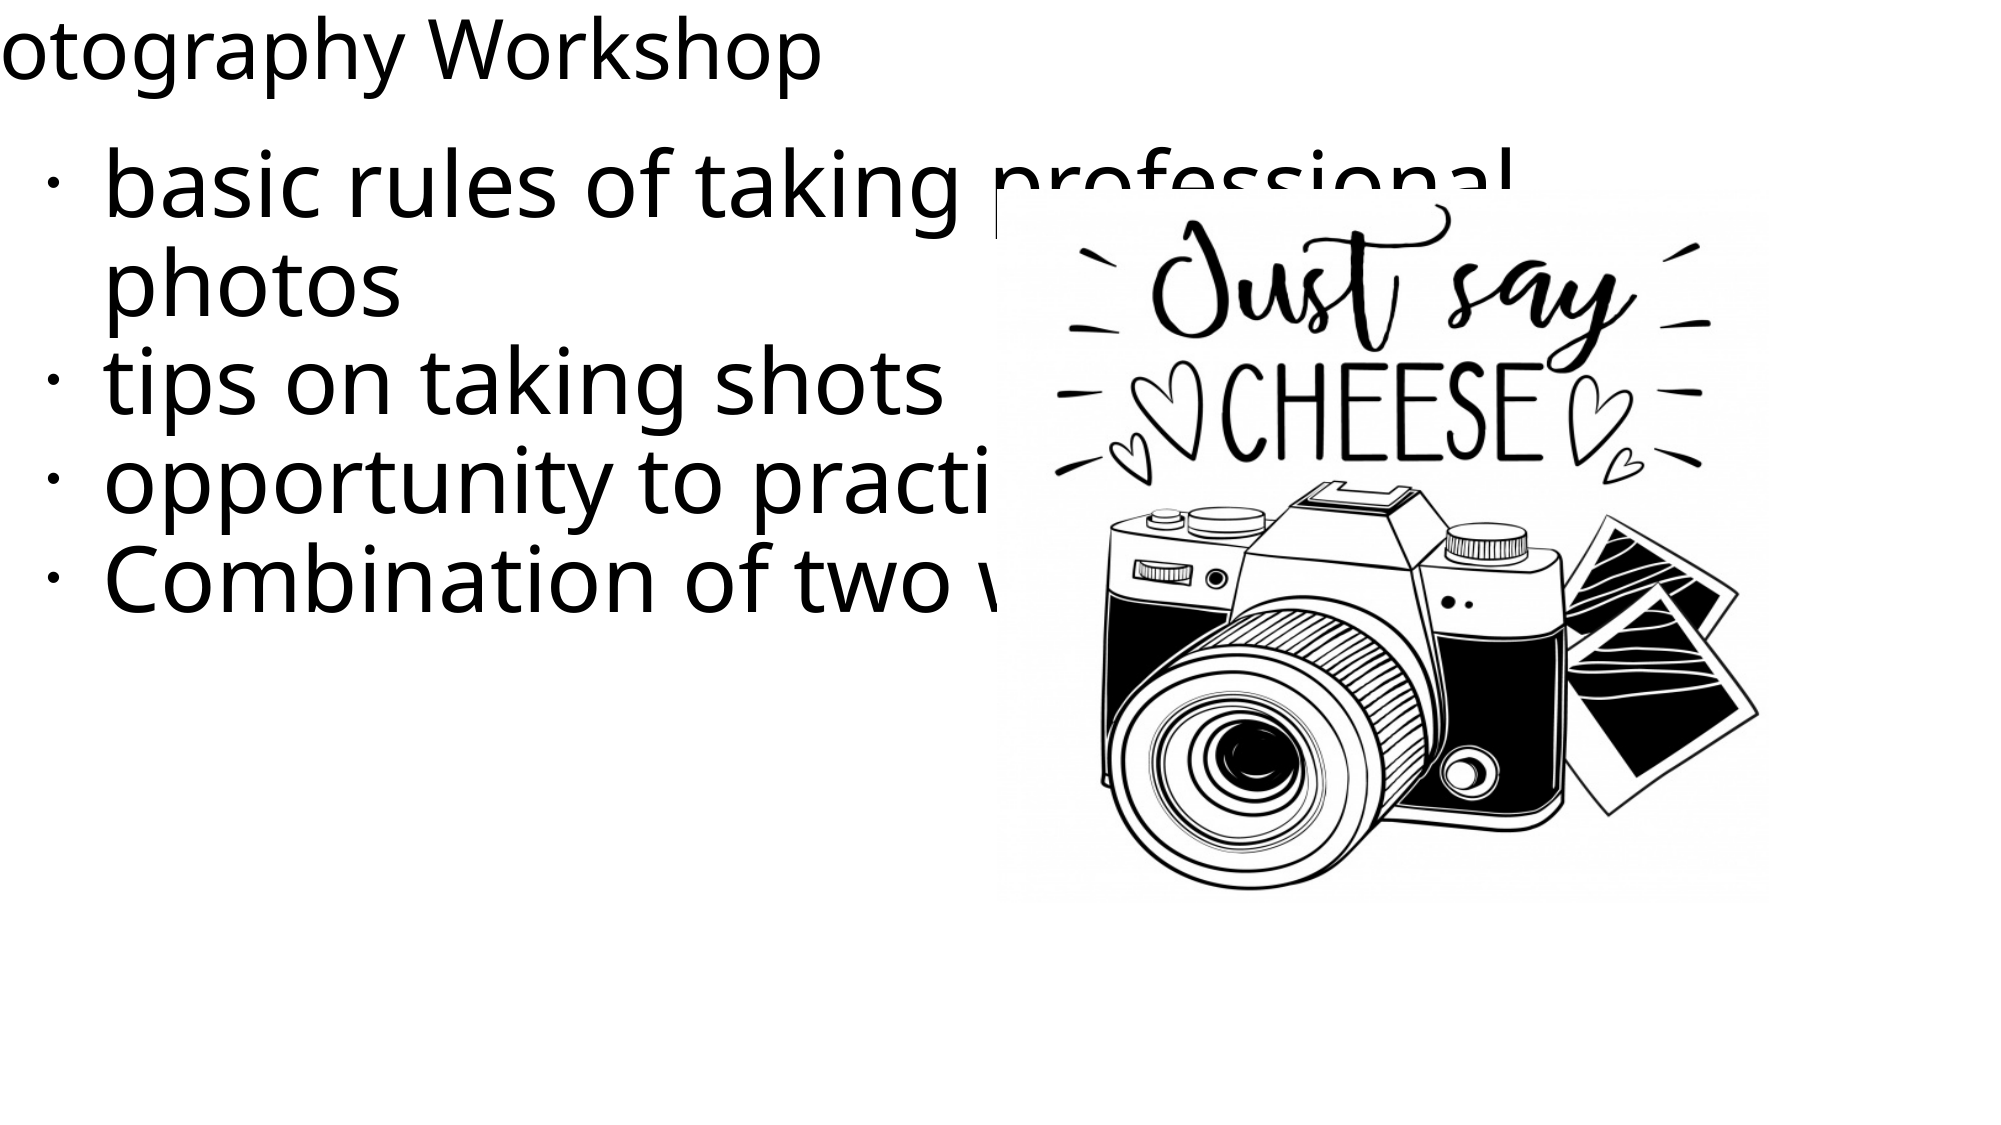

# Photography Workshop
basic rules of taking professional photos
tips on taking shots
opportunity to practice
Combination of two workshops